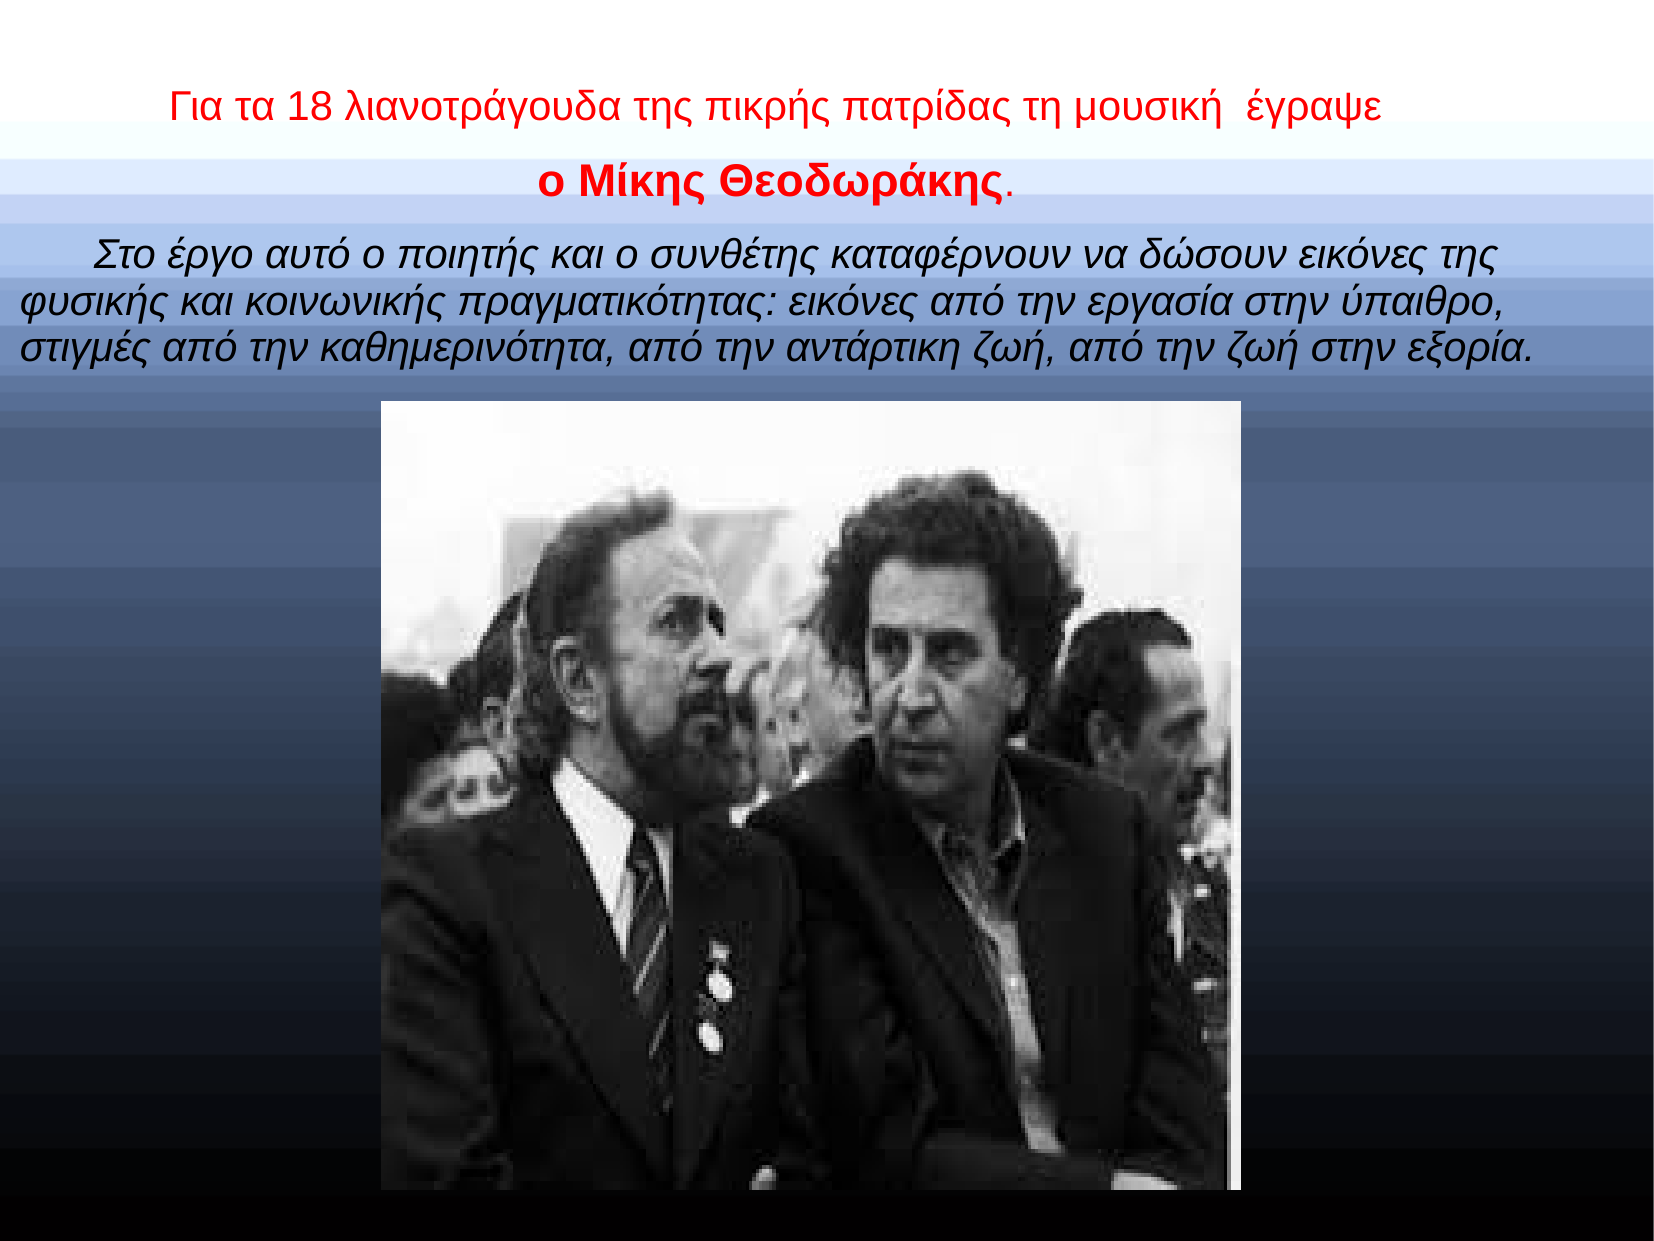

Για τα 18 λιανοτράγουδα της πικρής πατρίδας τη μουσική έγραψε
ο Μίκης Θεοδωράκης.
	Στο έργο αυτό ο ποιητής και ο συνθέτης καταφέρνουν να δώσουν εικόνες της φυσικής και κοινωνικής πραγματικότητας: εικόνες από την εργασία στην ύπαιθρο, στιγμές από την καθημερινότητα, από την αντάρτικη ζωή, από την ζωή στην εξορία.